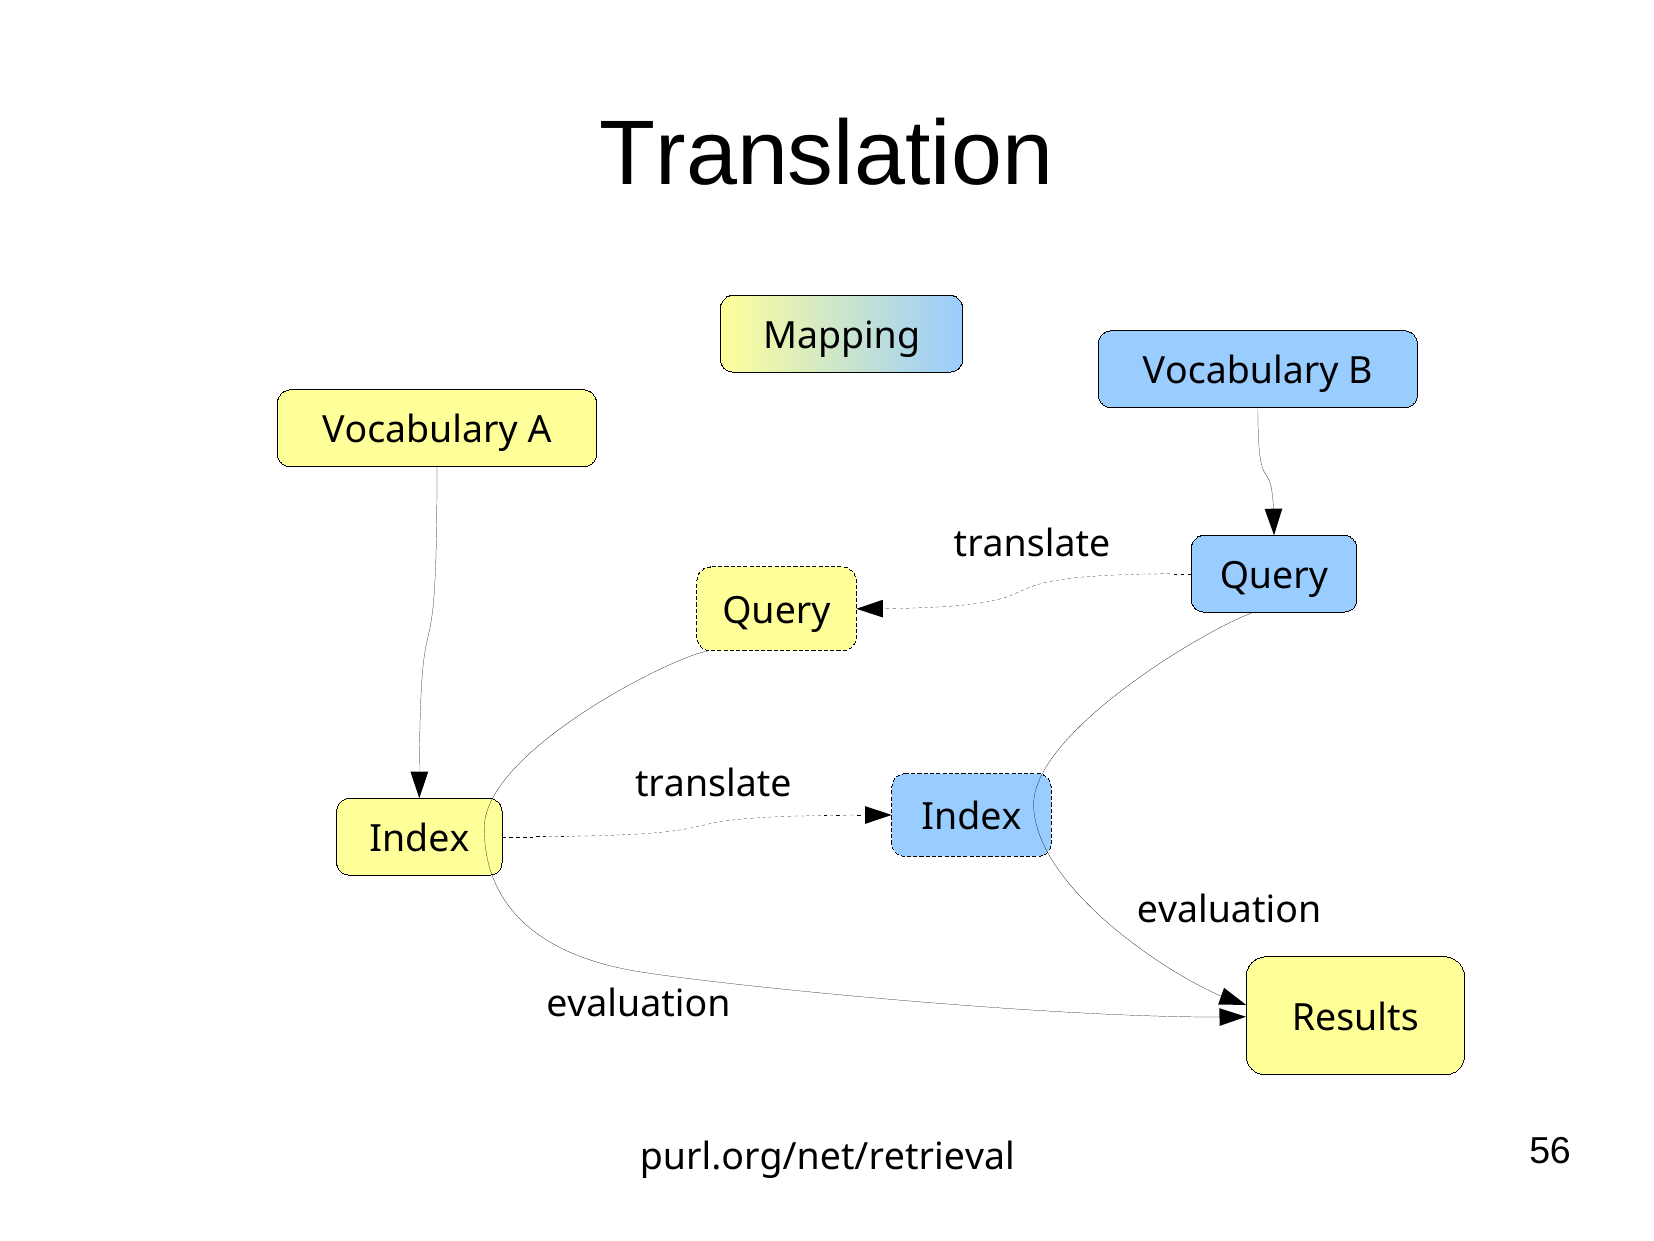

# Translation
Mapping
Vocabulary B
Vocabulary A
translate
Query
Query
translate
Index
Index
evaluation
Results
evaluation
purl.org/net/retrieval
56